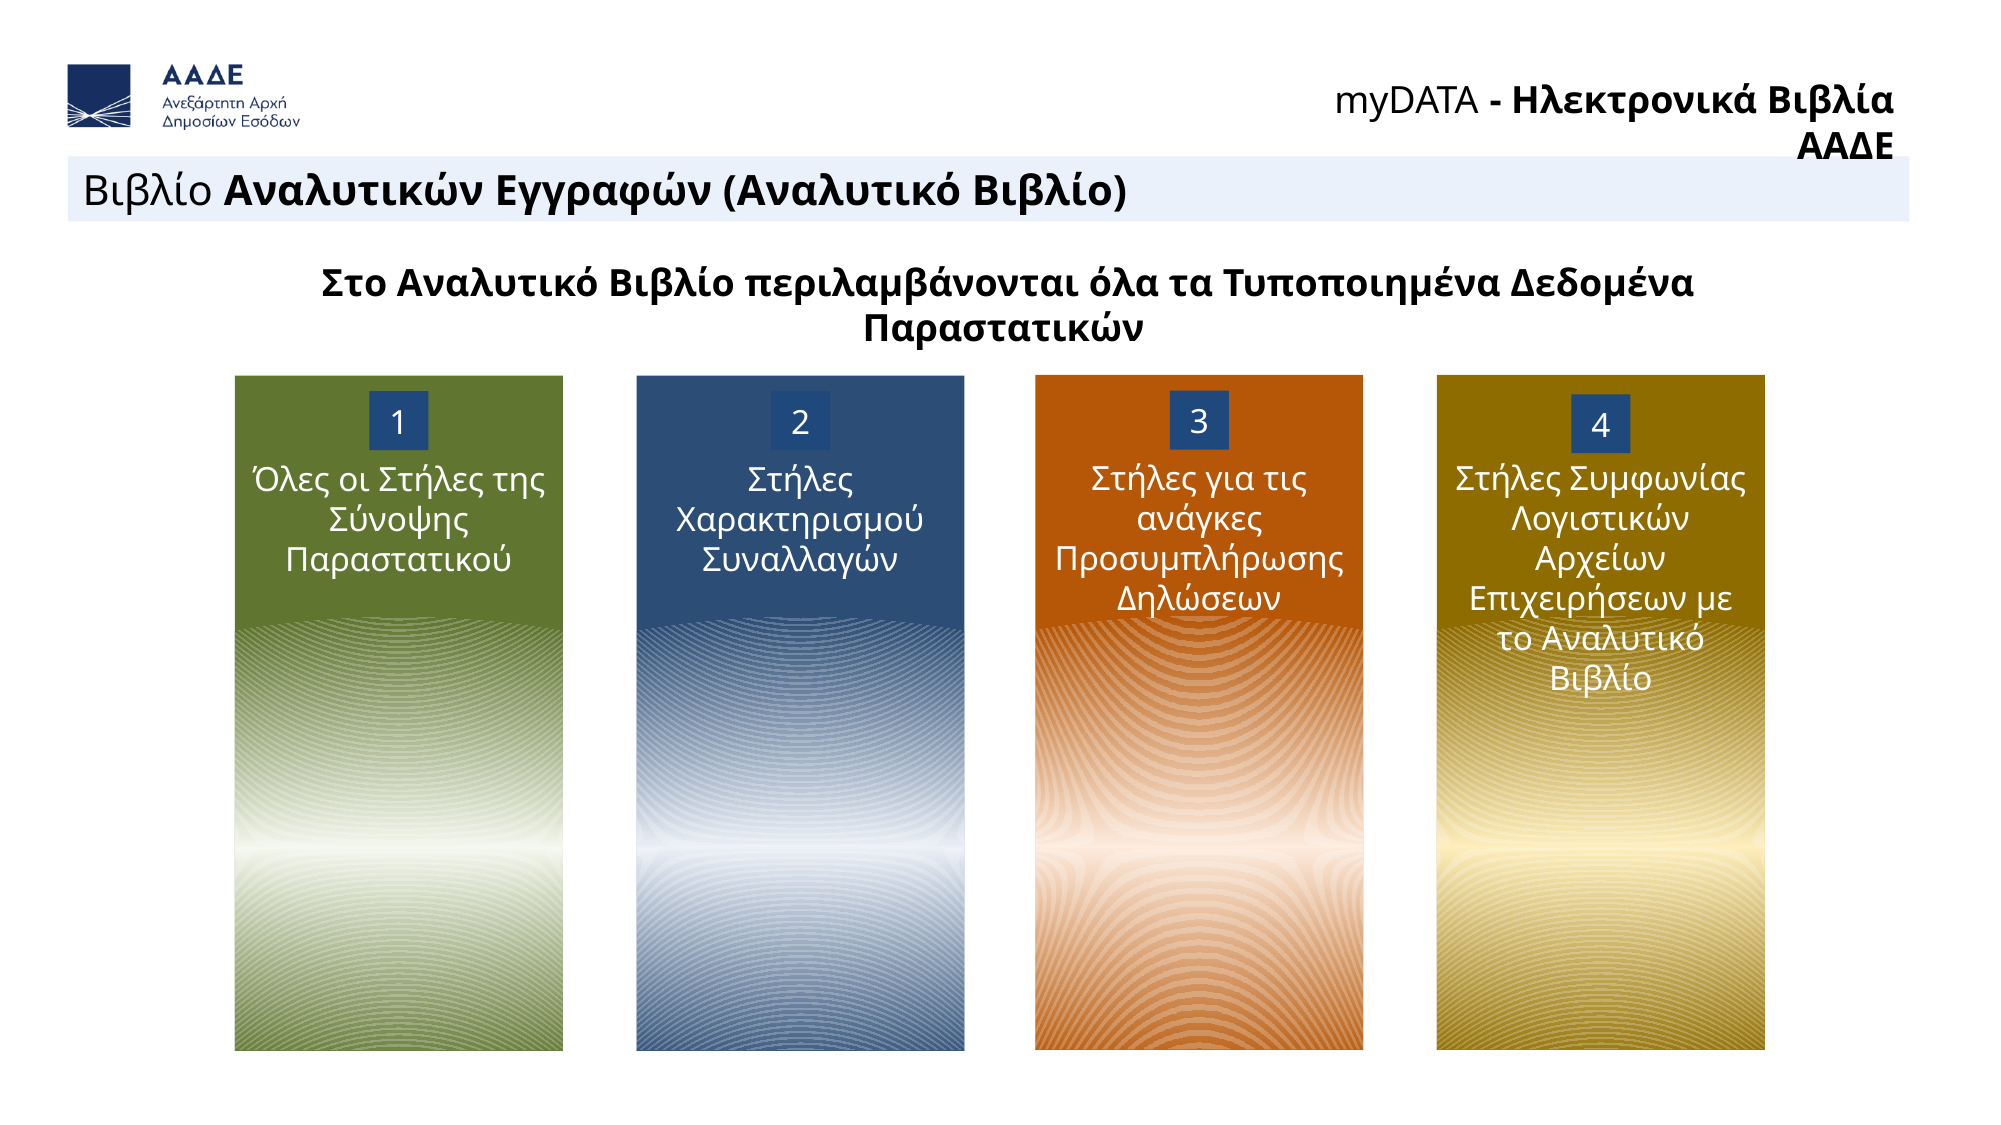

myDATA - Ηλεκτρονικά Βιβλία ΑΑΔΕ
Βιβλίο Αναλυτικών Εγγραφών (Αναλυτικό Βιβλίο)
 Στο Αναλυτικό Βιβλίο περιλαμβάνονται όλα τα Τυποποιημένα Δεδομένα Παραστατικών
Στήλες για τις ανάγκες Προσυμπλήρωσης Δηλώσεων
3
Στήλες Συμφωνίας Λογιστικών Αρχείων Επιχειρήσεων με το Αναλυτικό Βιβλίο
4
Όλες οι Στήλες της Σύνοψης Παραστατικού
1
Στήλες Χαρακτηρισμού Συναλλαγών
2